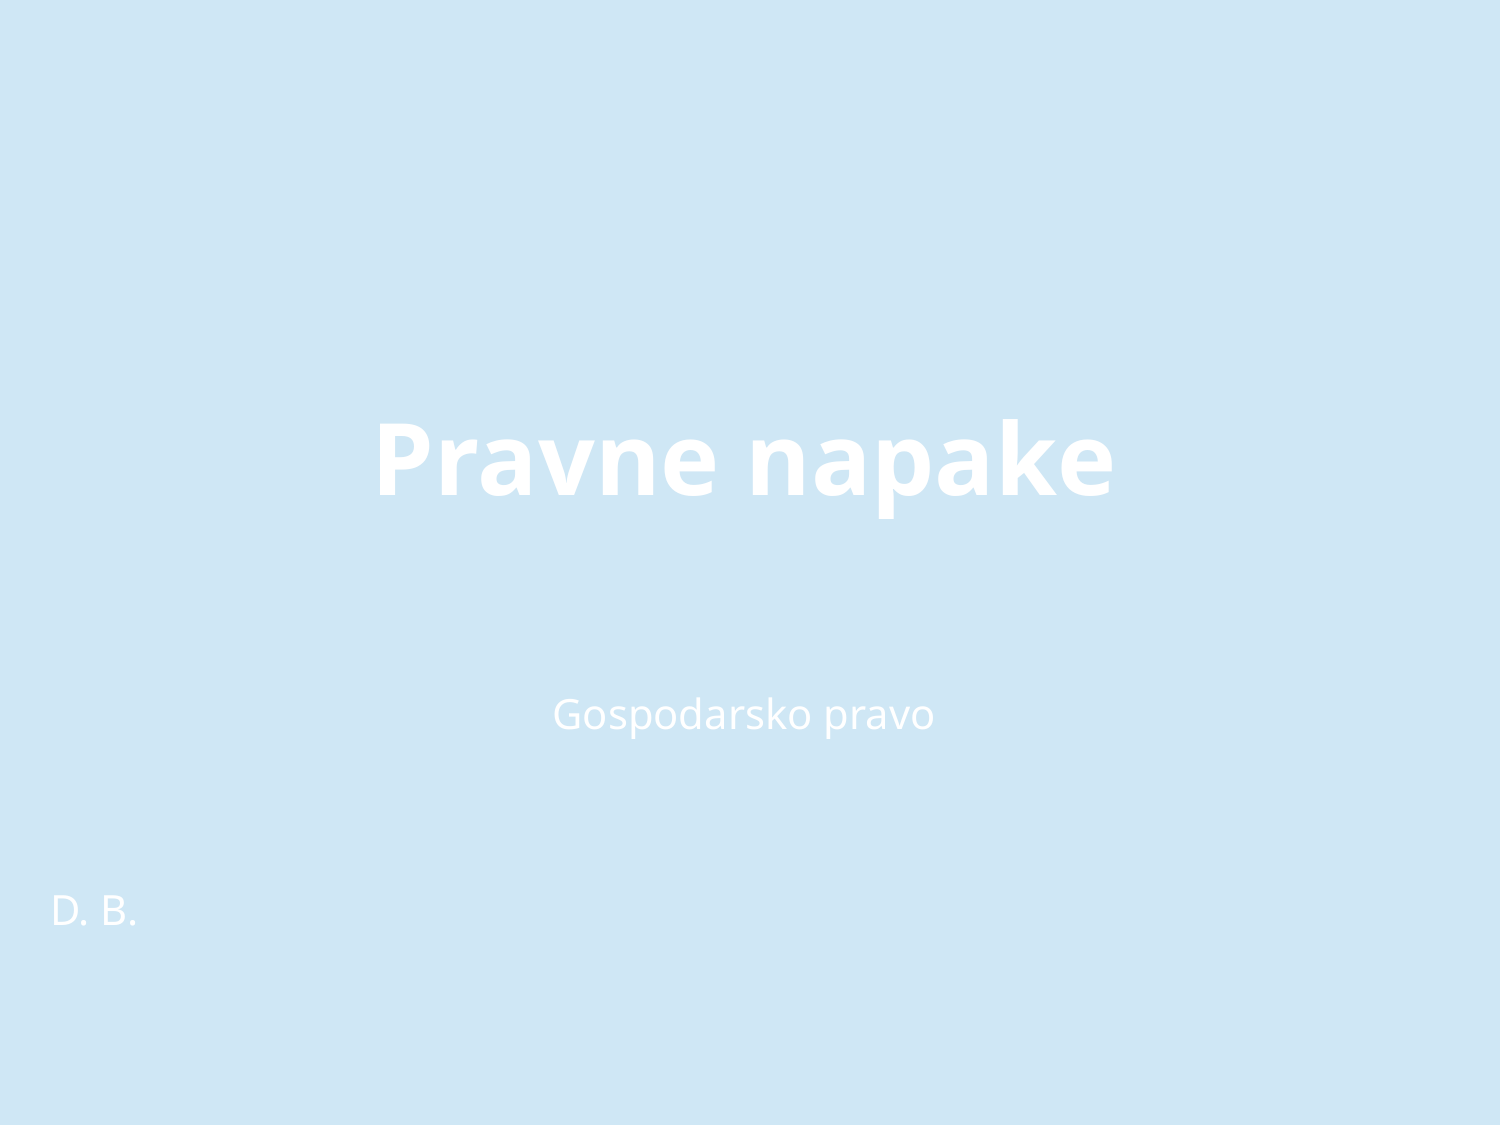

# Pravne napake
Gospodarsko pravo
D. B.